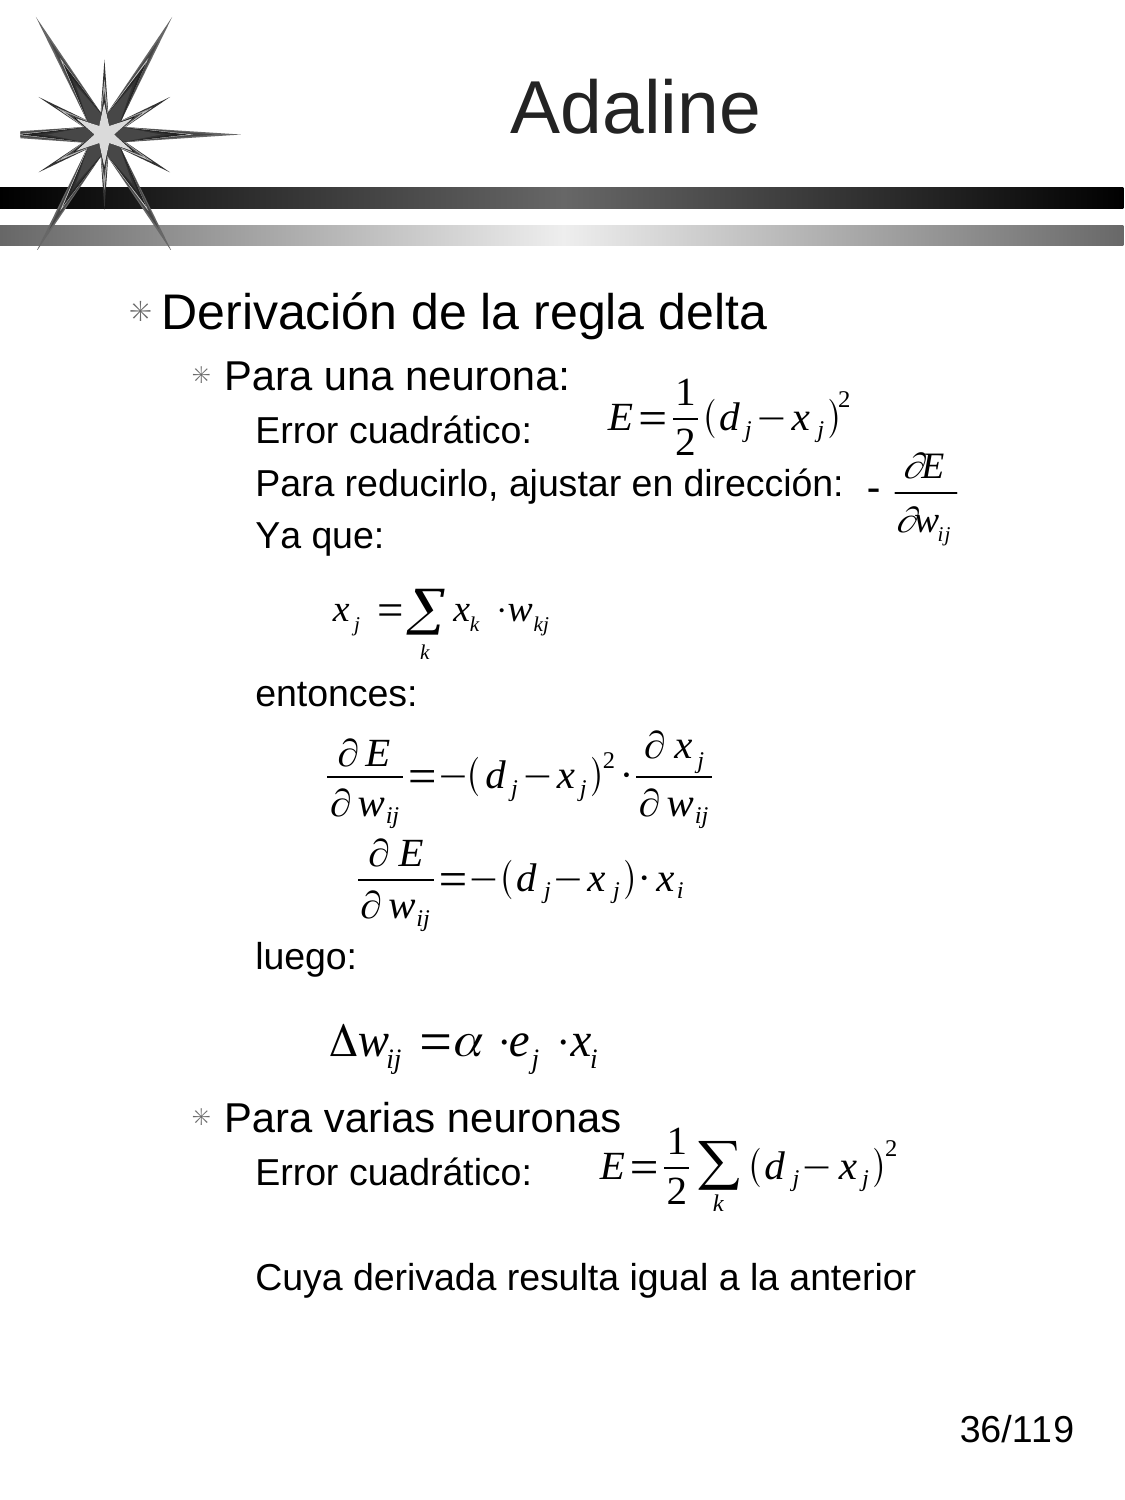

# Adaline
Derivación de la regla delta
Para una neurona:
Error cuadrático:
Para reducirlo, ajustar en dirección:
Ya que:
entonces:
luego:
Para varias neuronas
Error cuadrático:
Cuya derivada resulta igual a la anterior